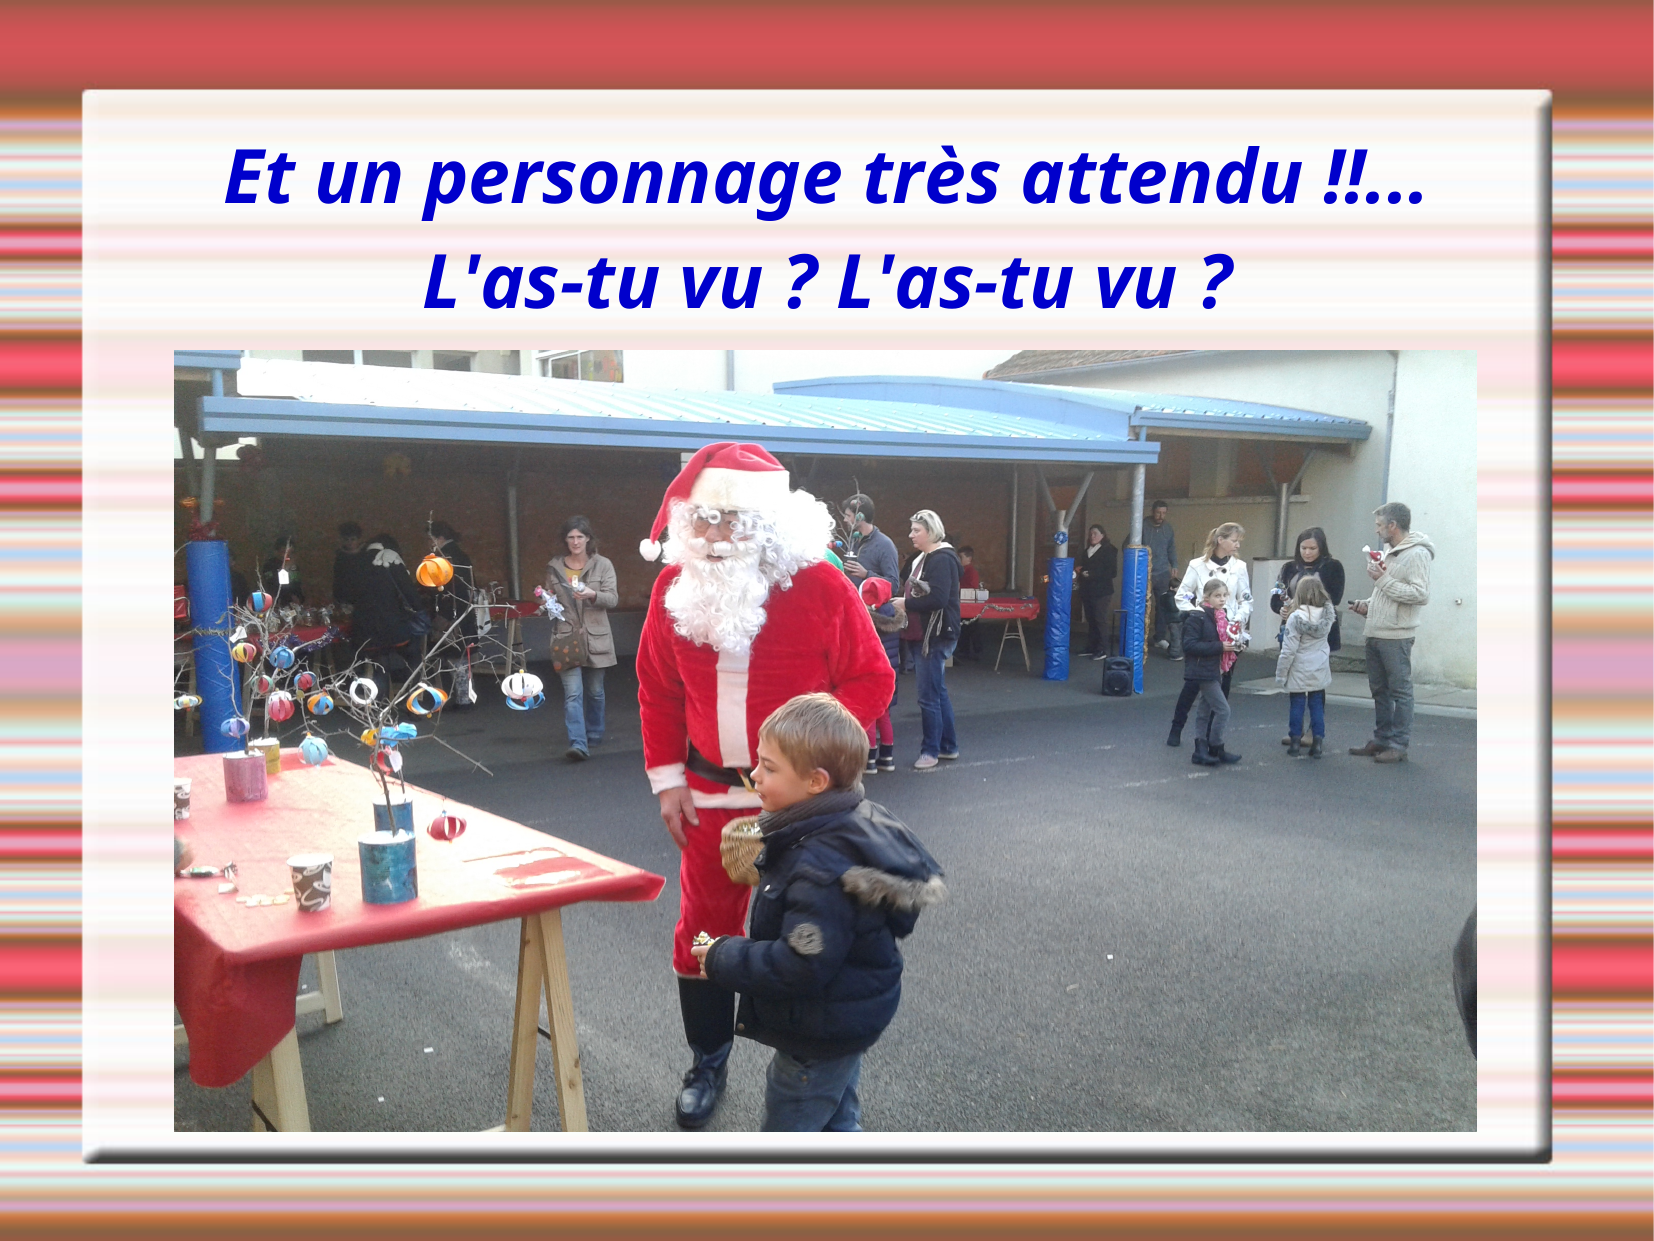

# Et un personnage très attendu !!... L'as-tu vu ? L'as-tu vu ?